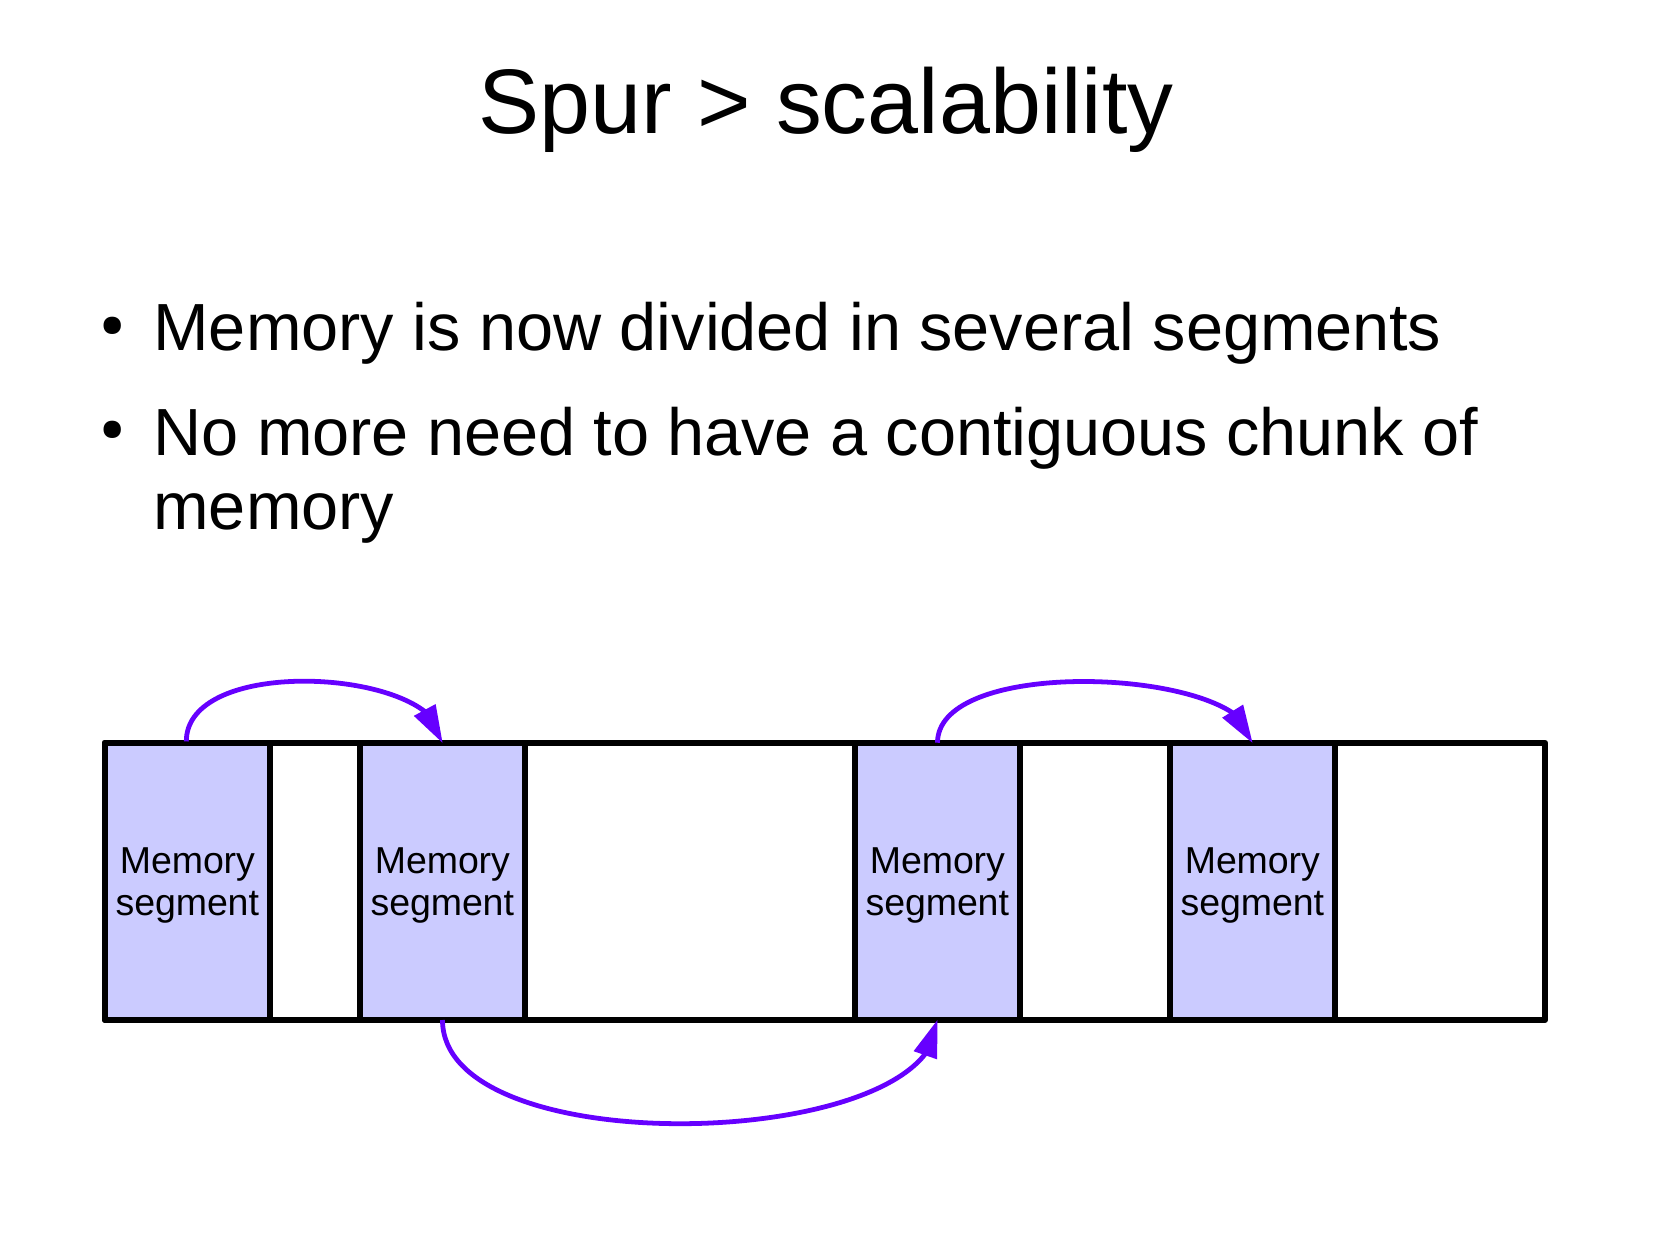

# Spur > scalability
Memory is now divided in several segments
No more need to have a contiguous chunk of memory
Memory
segment
Memory
segment
Memory
segment
Memory
segment